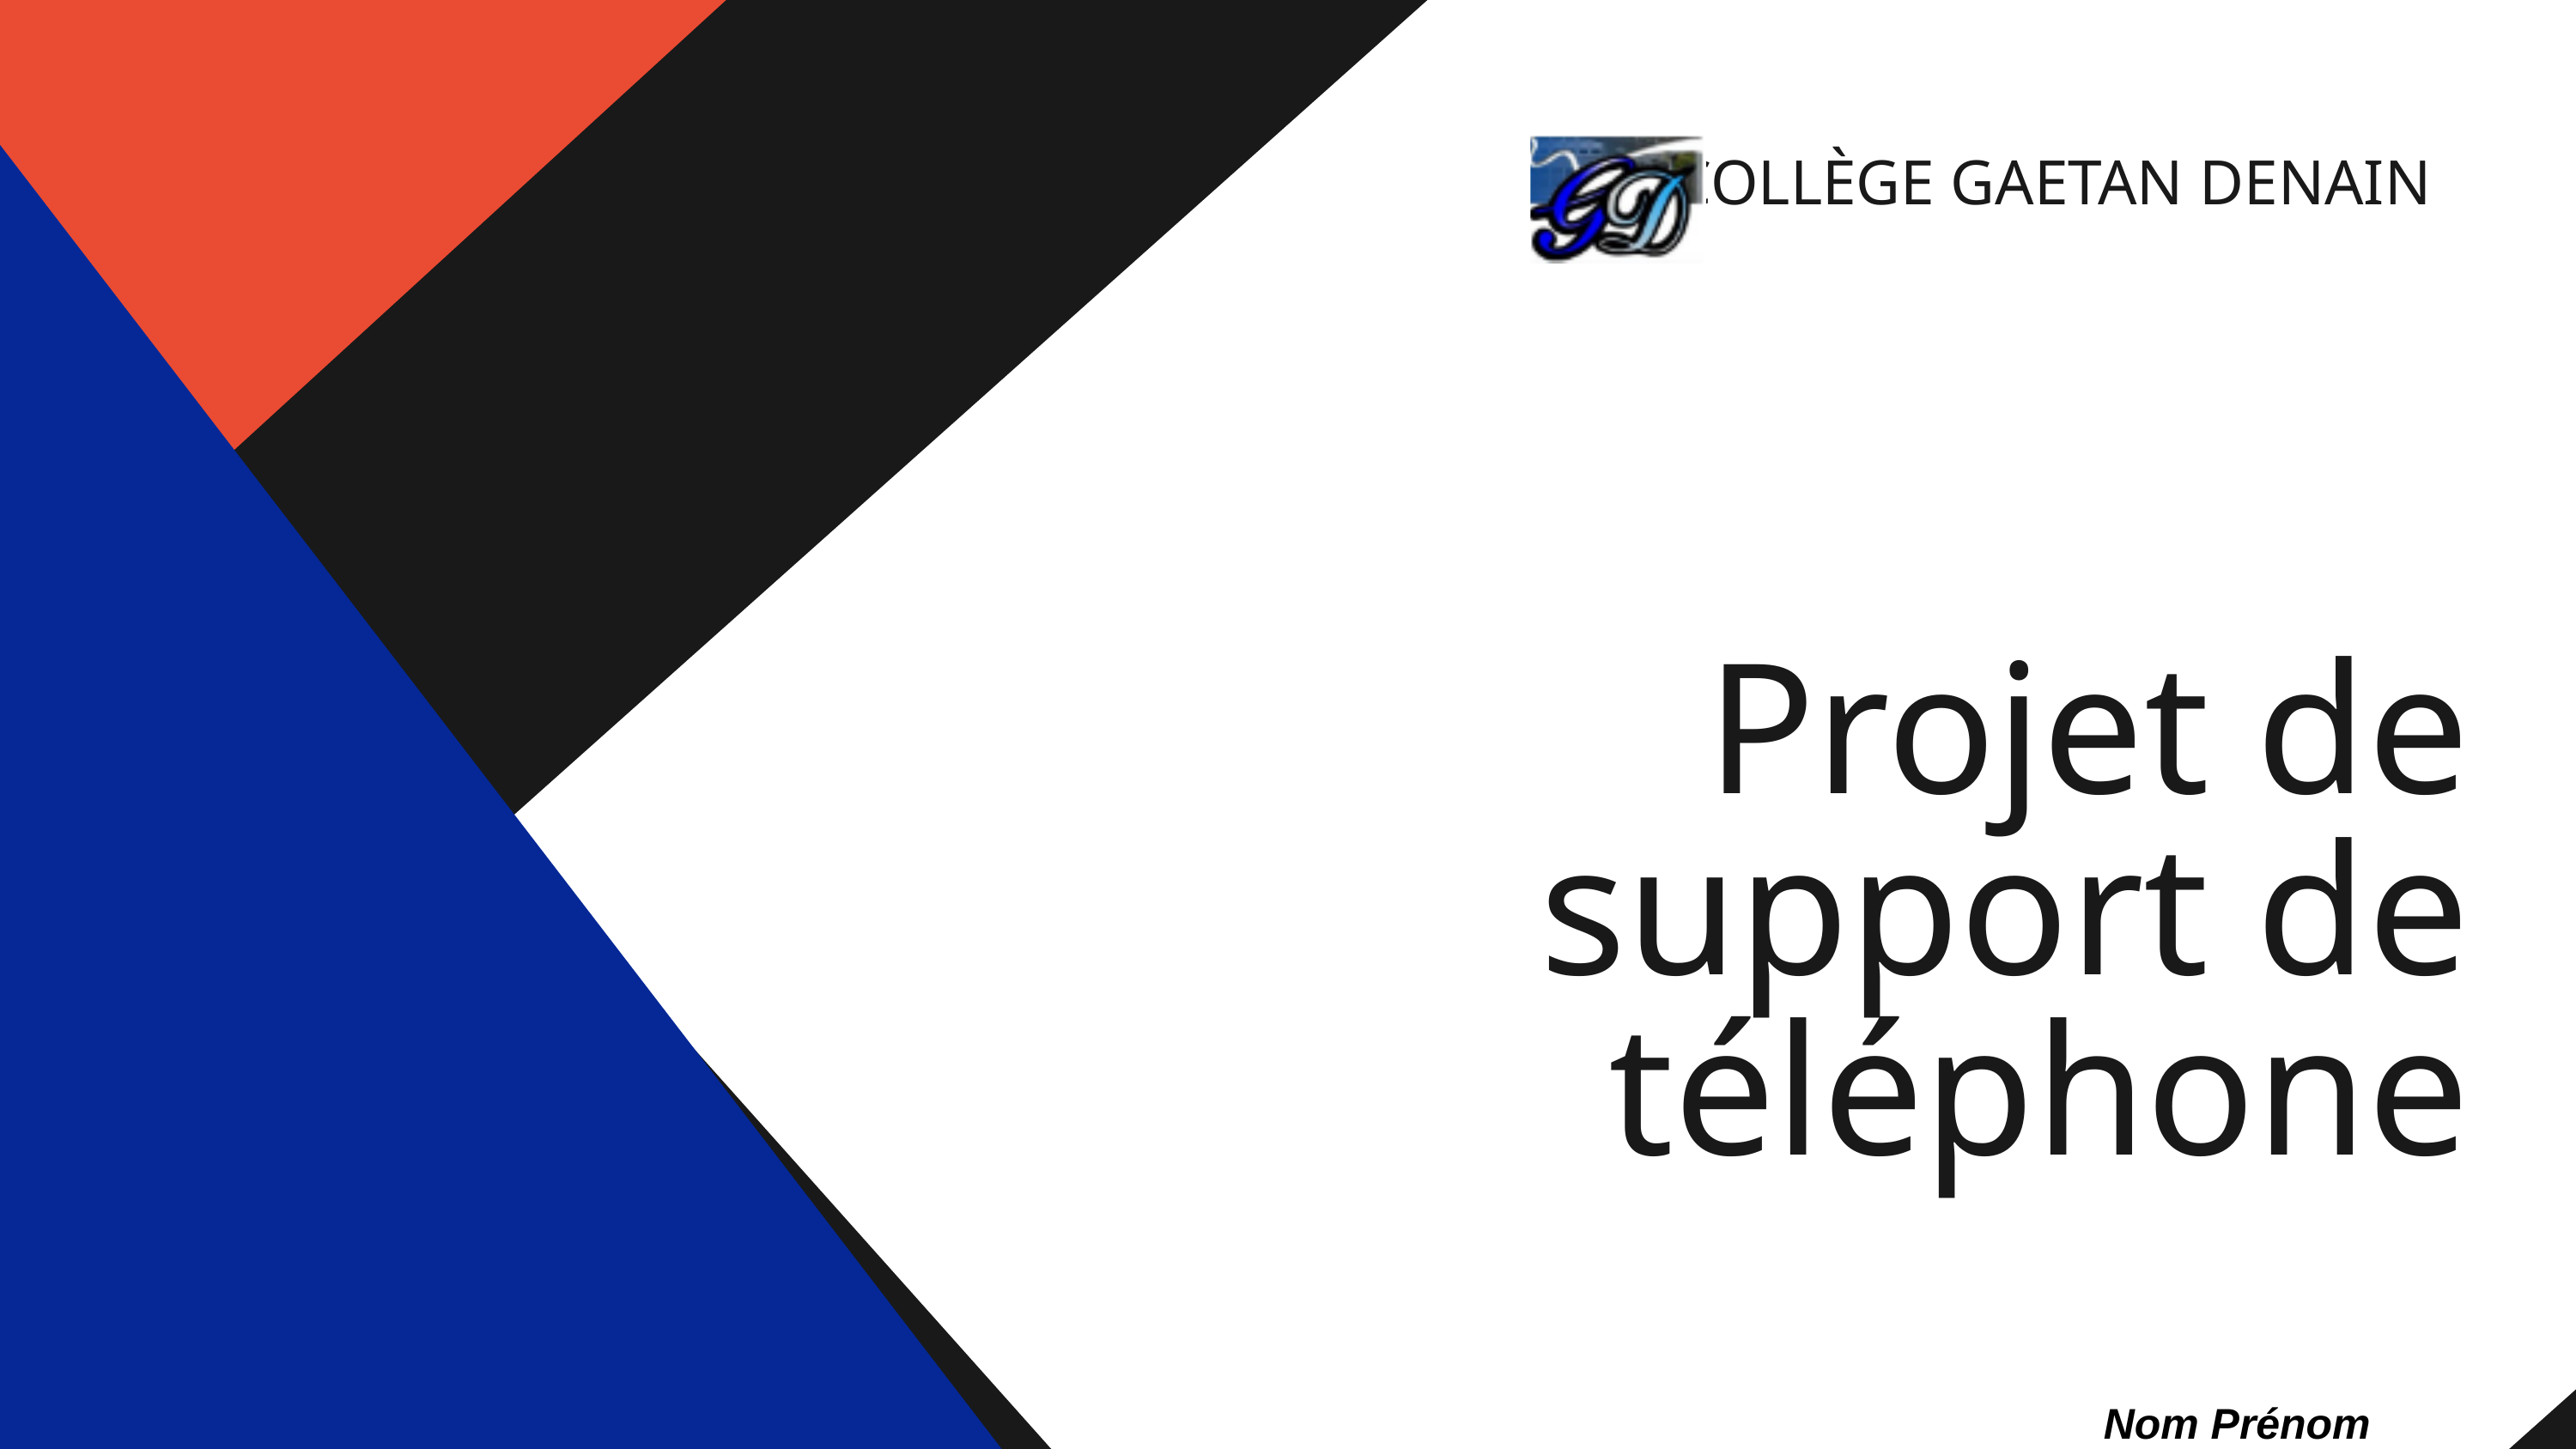

COLLÈGE GAETAN DENAIN
Projet de support de téléphone
Nom Prénom
Nom Prénom 2